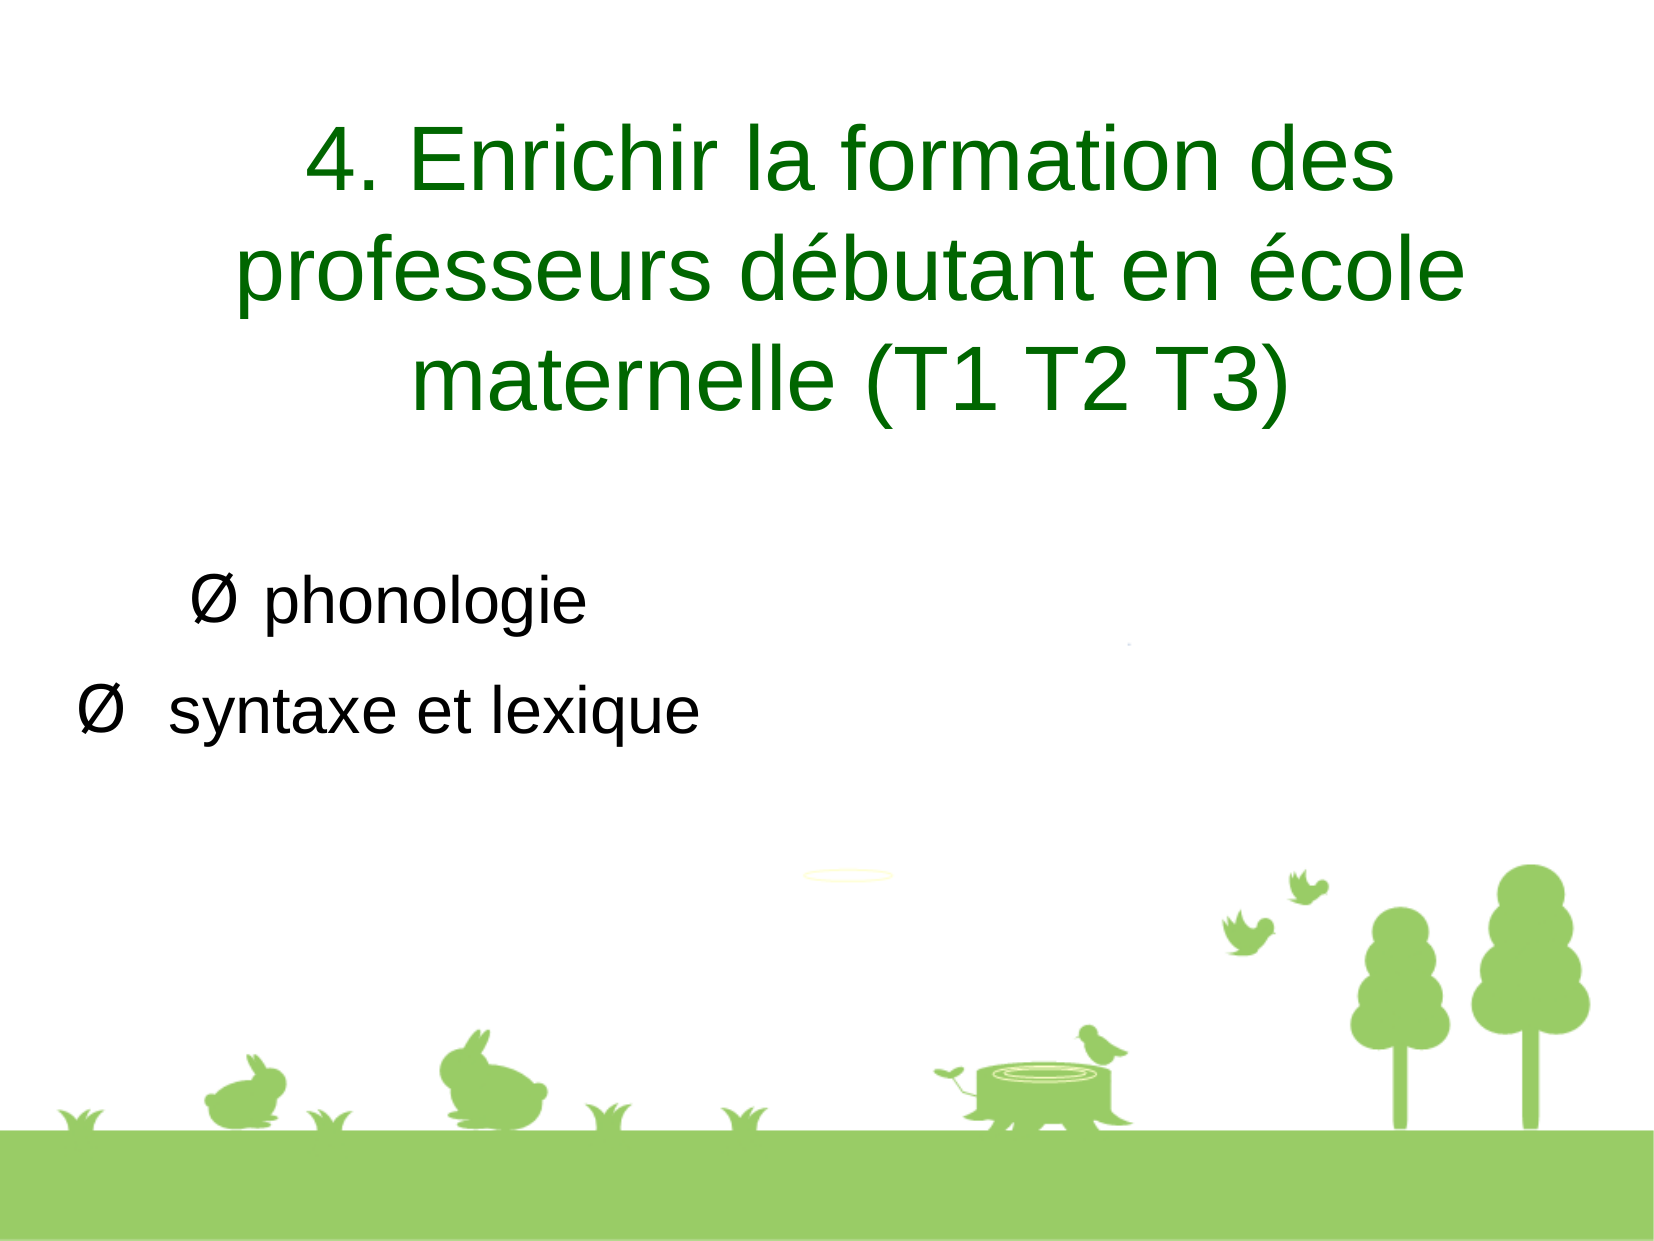

# 4. Enrichir la formation des professeurs débutant en école maternelle (T1 T2 T3)
phonologie
 syntaxe et lexique